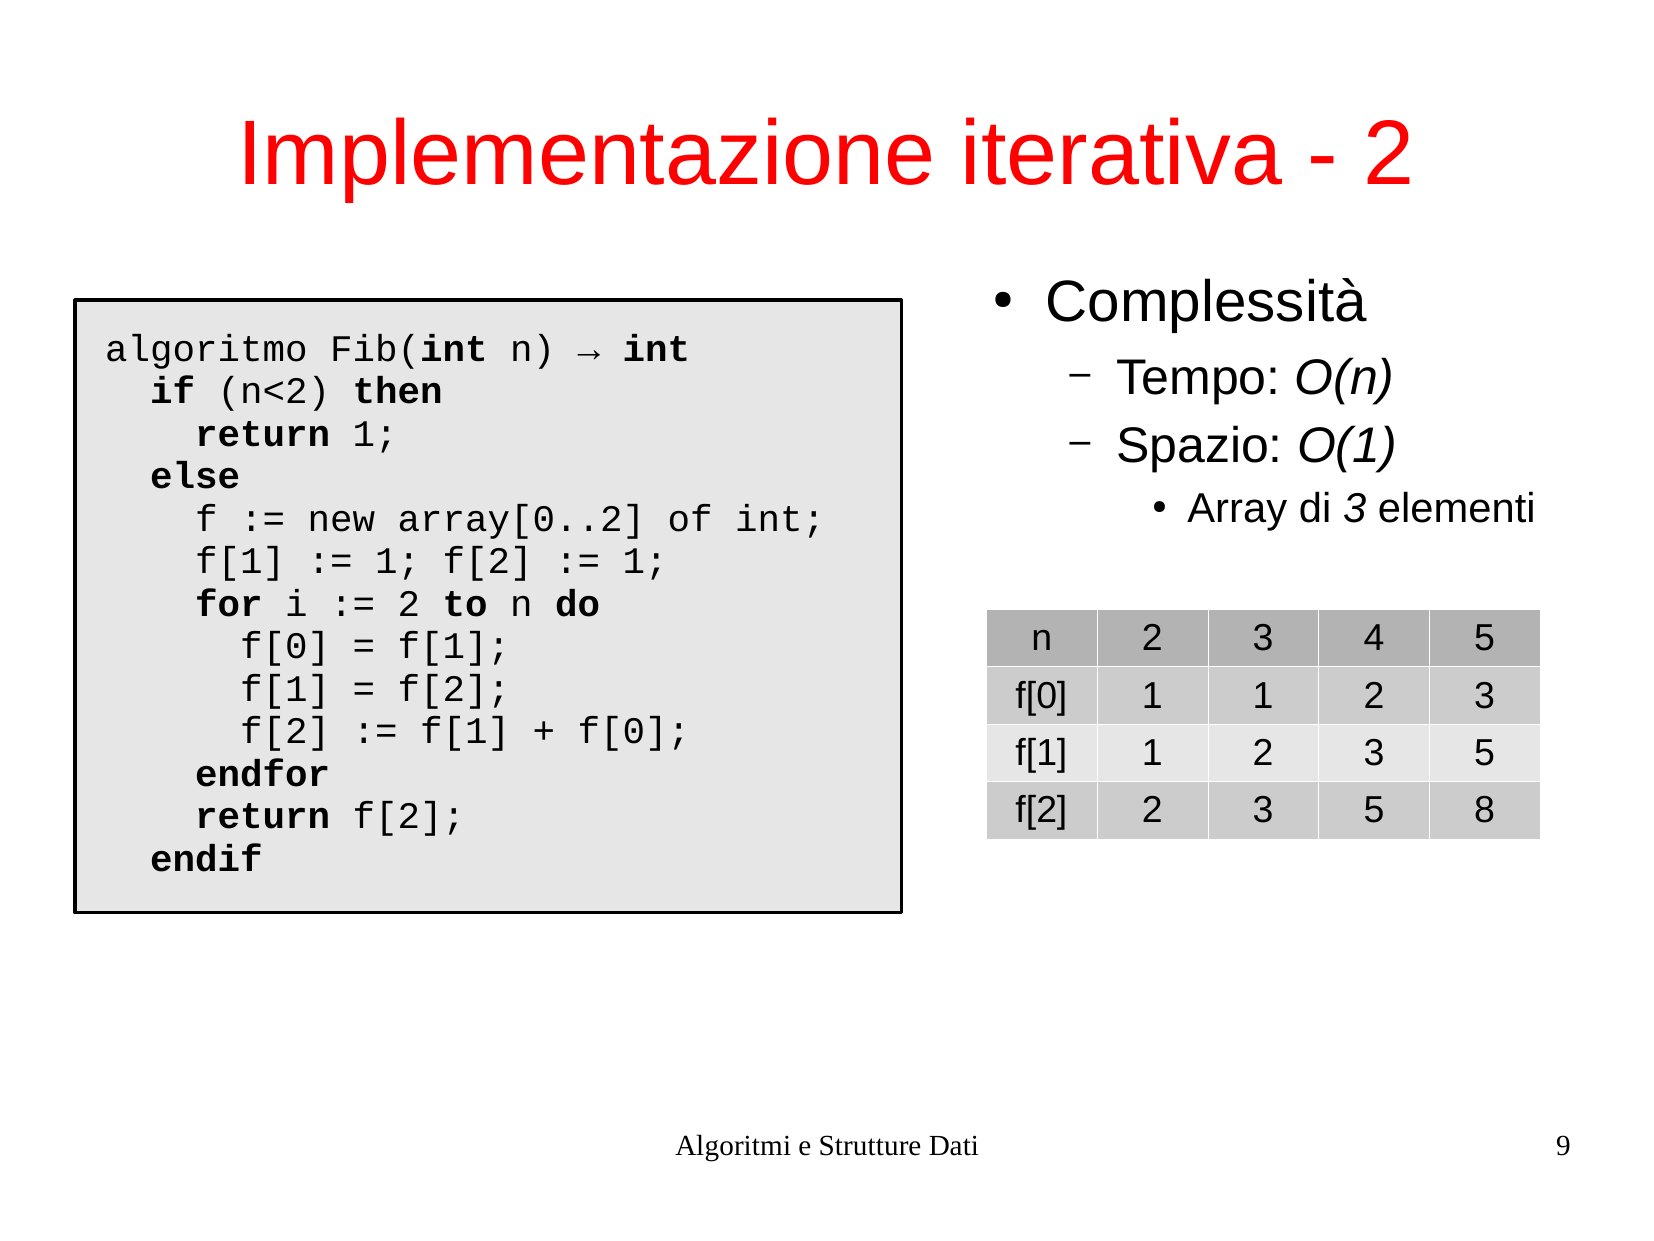

# Implementazione iterativa - 2
Complessità
Tempo: O(n)
Spazio: O(1)
Array di 3 elementi
algoritmo Fib(int n) → int
 if (n<2) then
 return 1;
 else
 f := new array[0..2] of int;
 f[1] := 1; f[2] := 1;
 for i := 2 to n do
 f[0] = f[1];
 f[1] = f[2];
 f[2] := f[1] + f[0];
 endfor
 return f[2];
 endif
| n | 2 | 3 | 4 | 5 |
| --- | --- | --- | --- | --- |
| f[0] | 1 | 1 | 2 | 3 |
| f[1] | 1 | 2 | 3 | 5 |
| f[2] | 2 | 3 | 5 | 8 |
Algoritmi e Strutture Dati
9